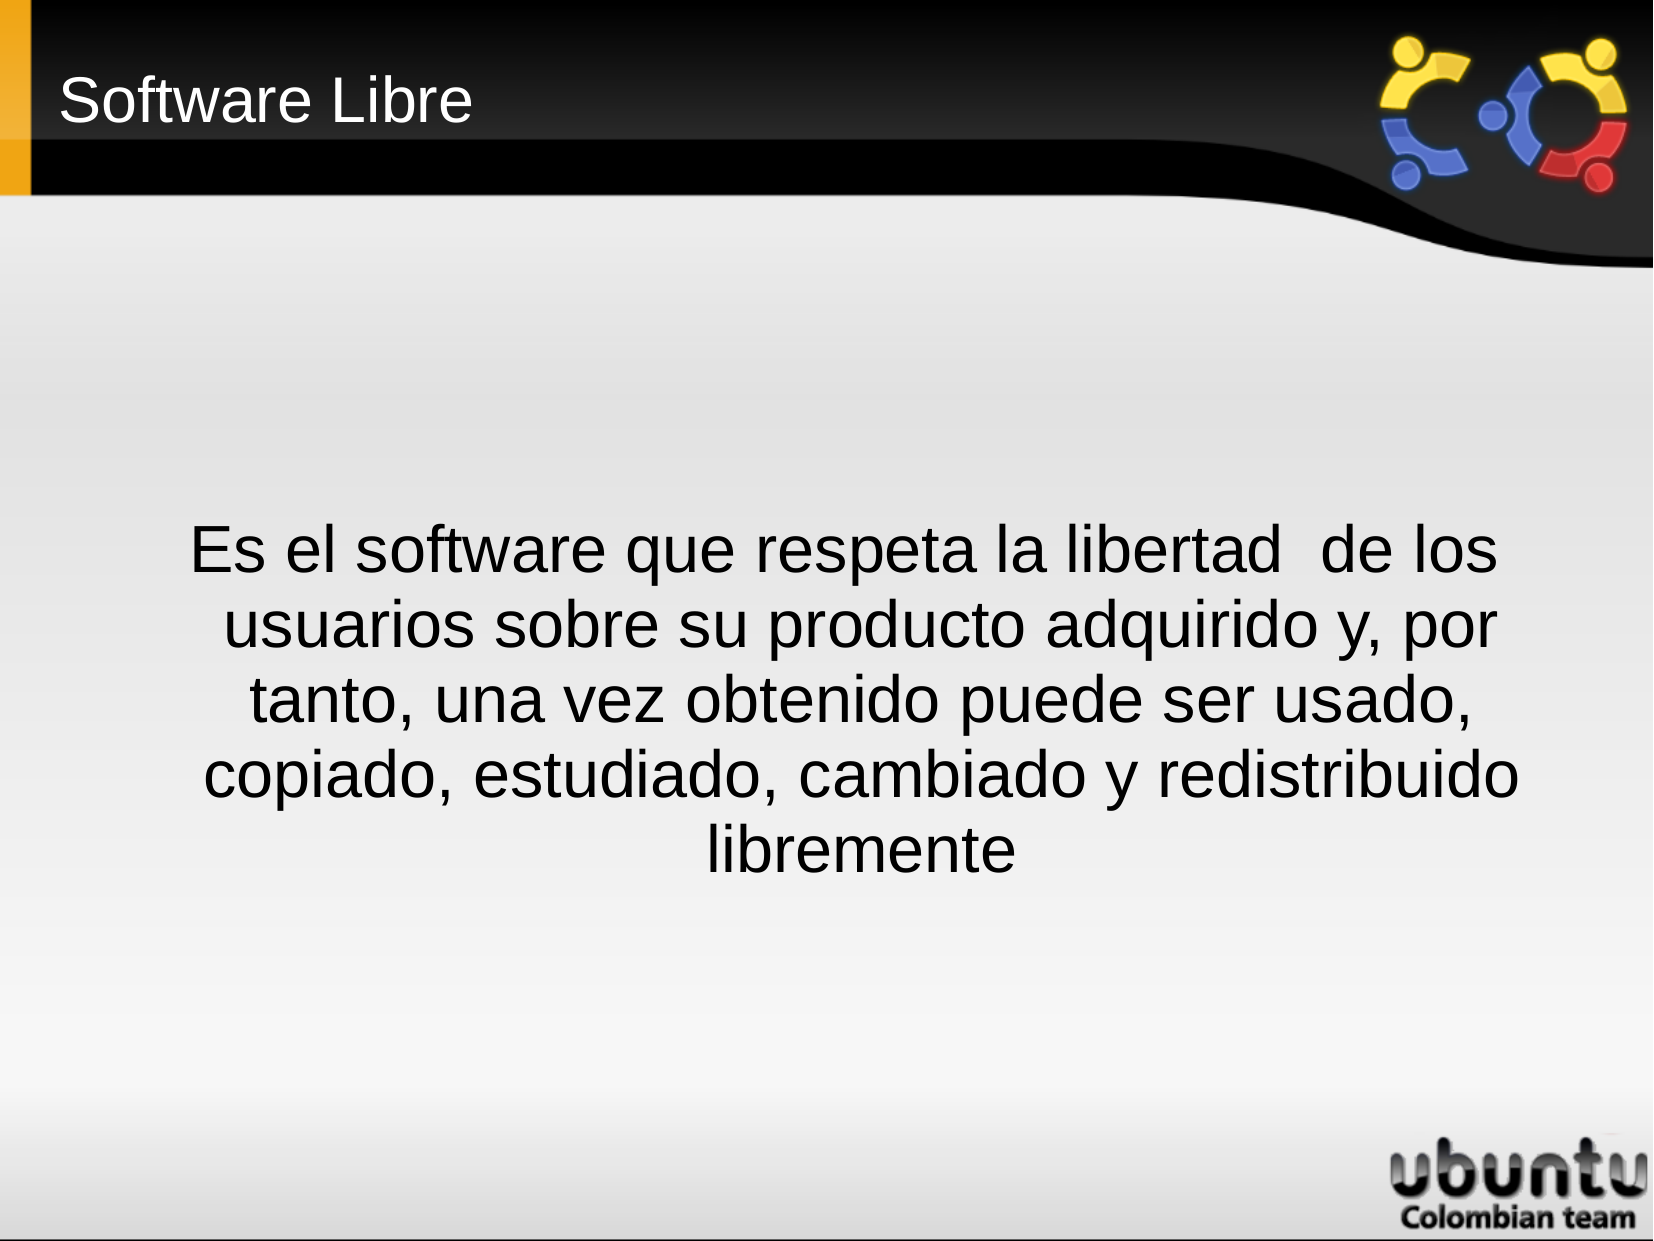

# Software Libre
Es el software que respeta la libertad de los usuarios sobre su producto adquirido y, por tanto, una vez obtenido puede ser usado, copiado, estudiado, cambiado y redistribuido libremente